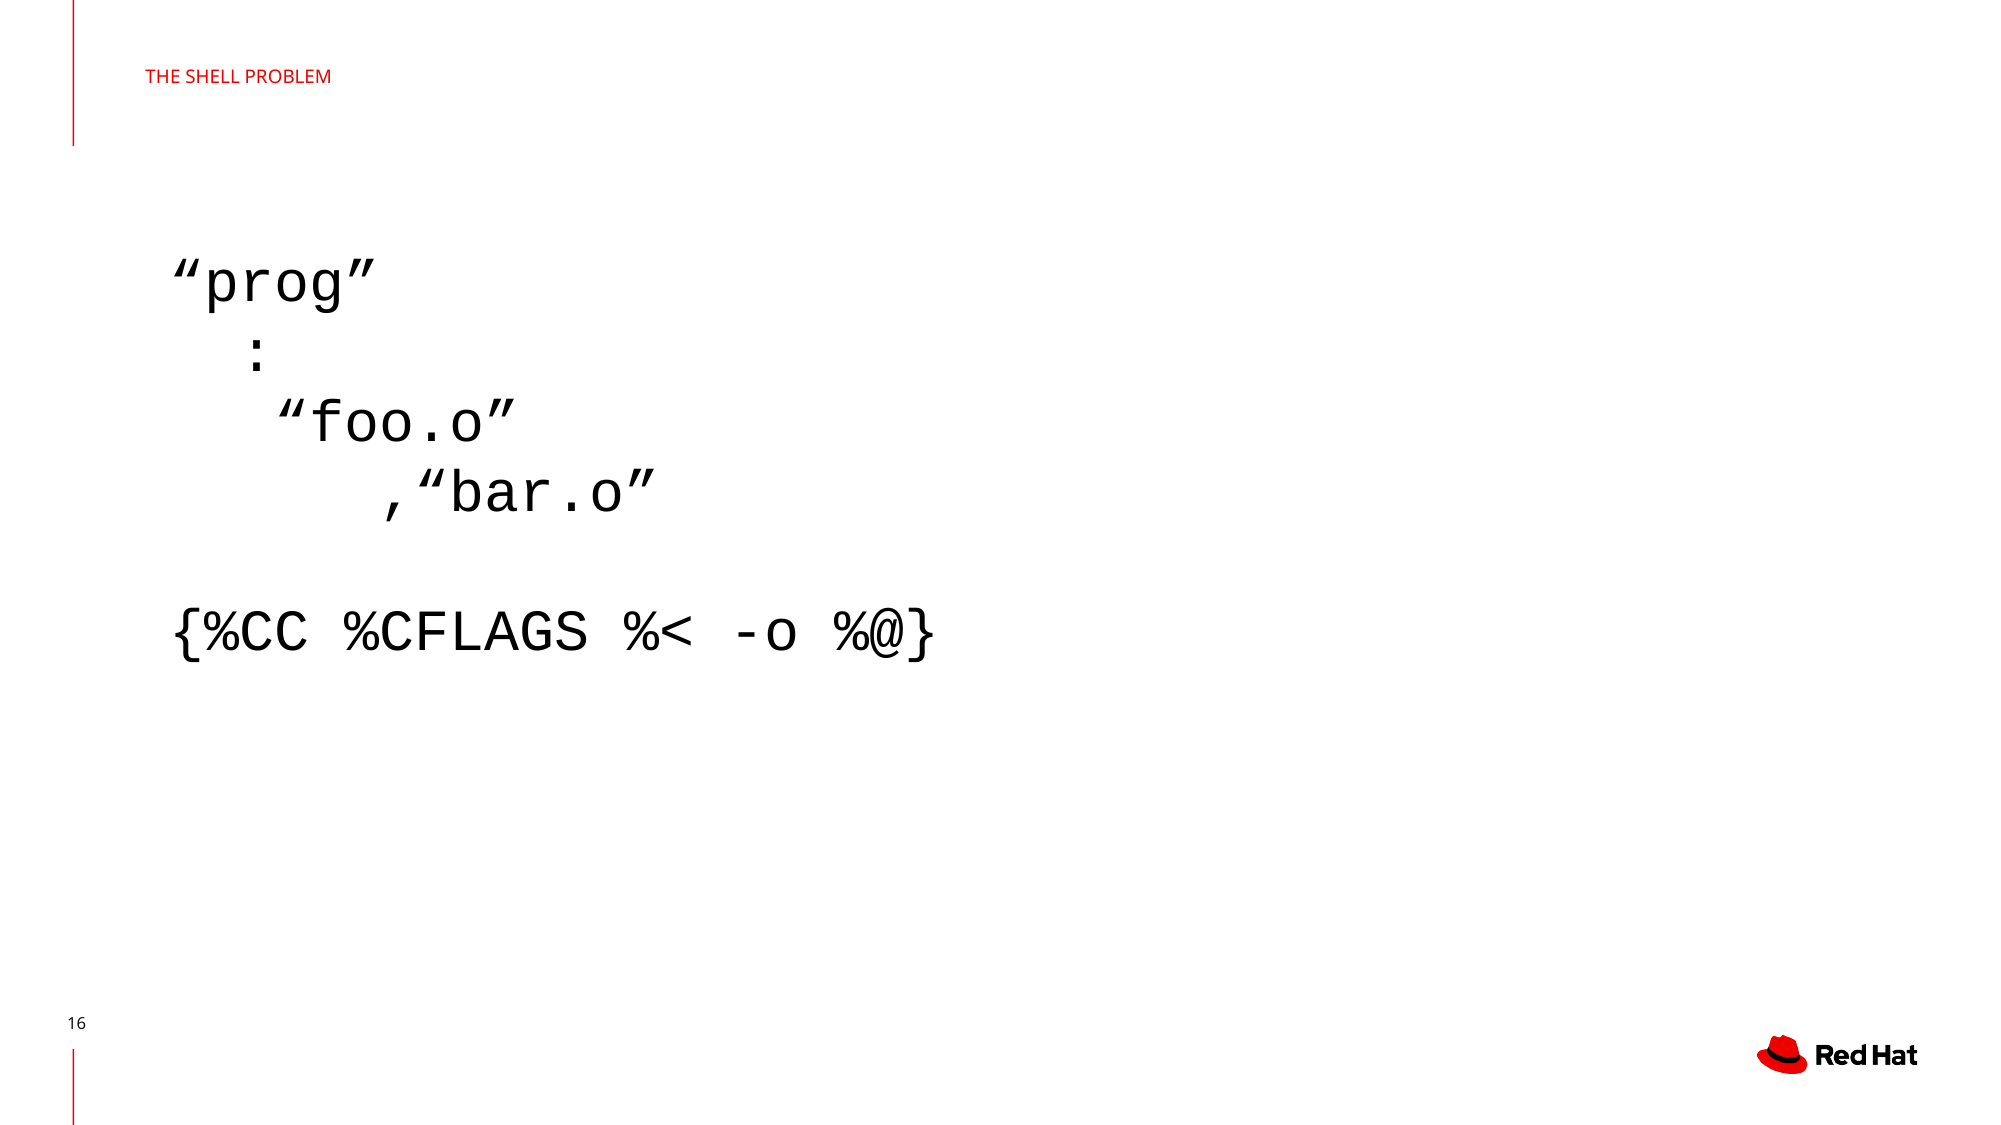

THE SHELL PROBLEM
“prog”
 :
 “foo.o”
 ,“bar.o”
{%CC %CFLAGS %< -o %@}
16